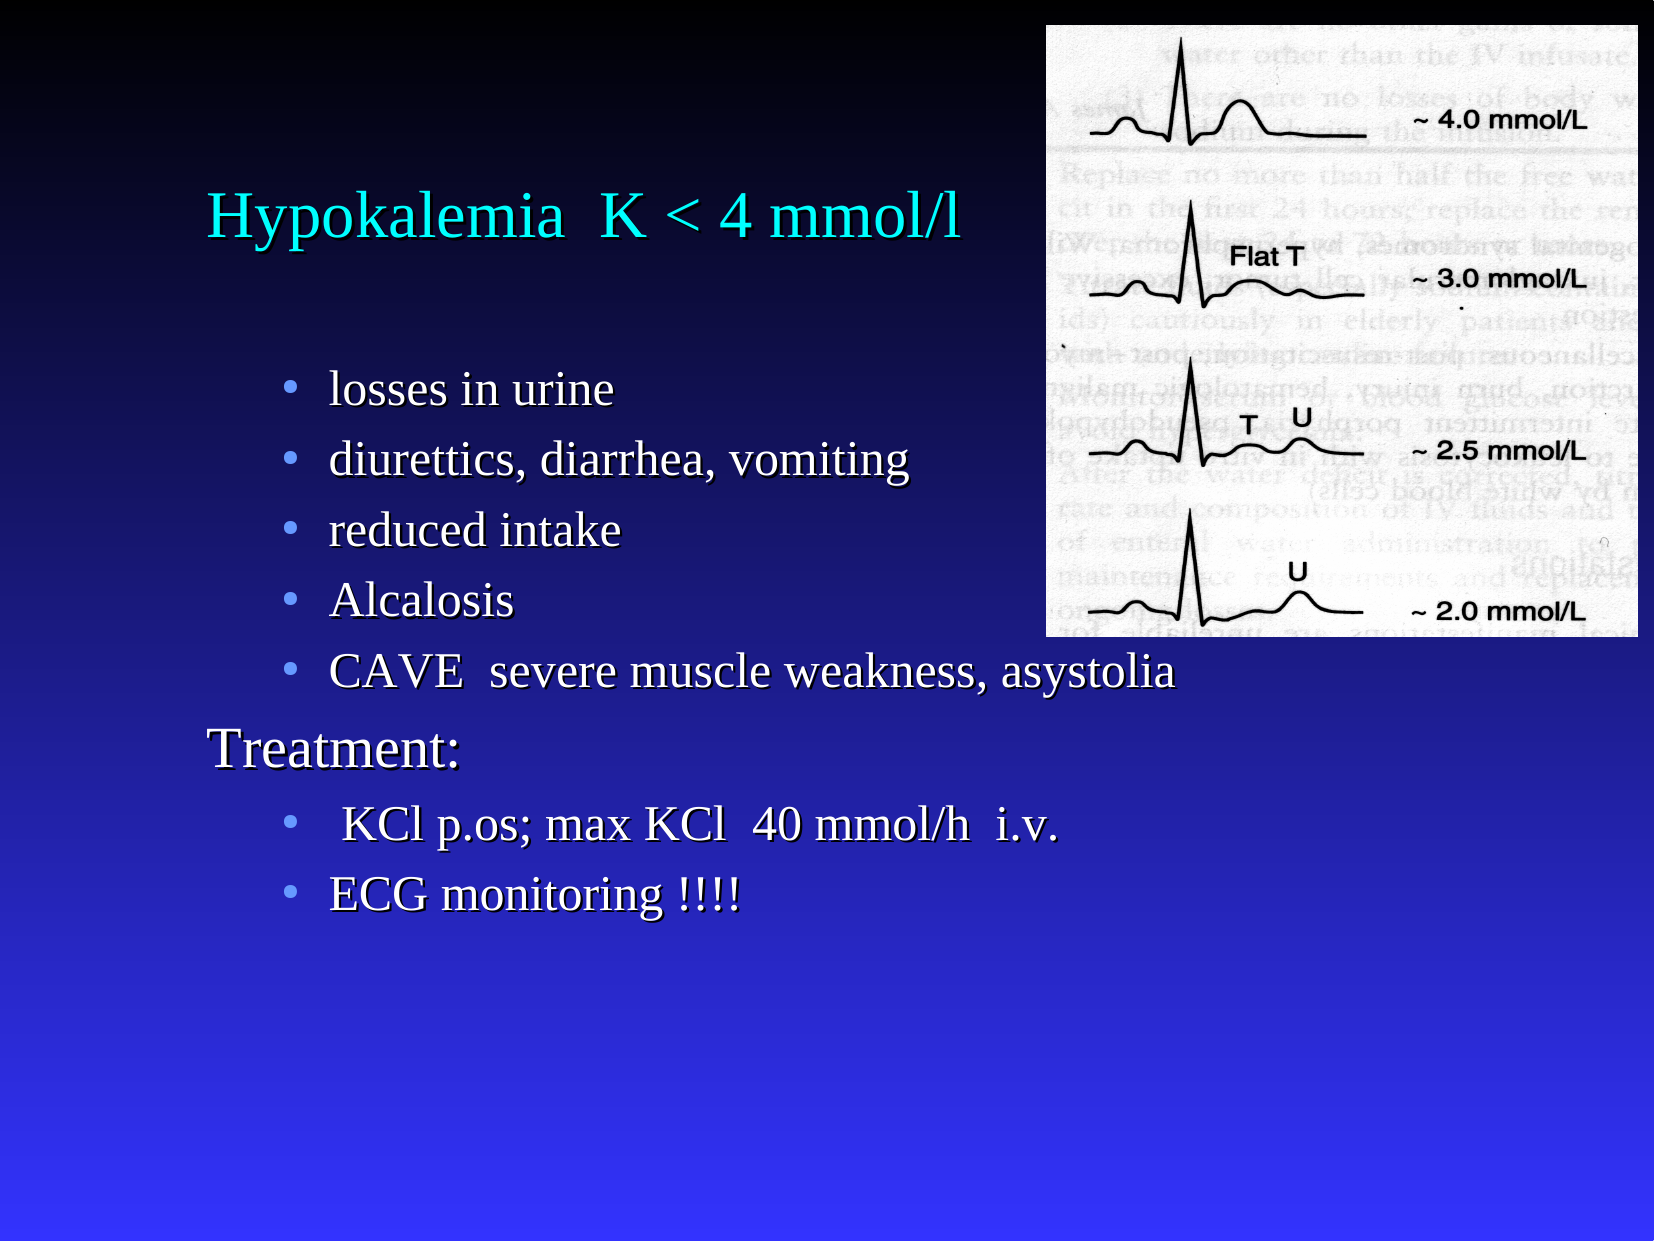

# Hypokalemia K < 4 mmol/l
losses in urine
diurettics, diarrhea, vomiting
reduced intake
Alcalosis
CAVE severe muscle weakness, asystolia
Treatment:
 KCl p.os; max KCl 40 mmol/h i.v.
ECG monitoring !!!!